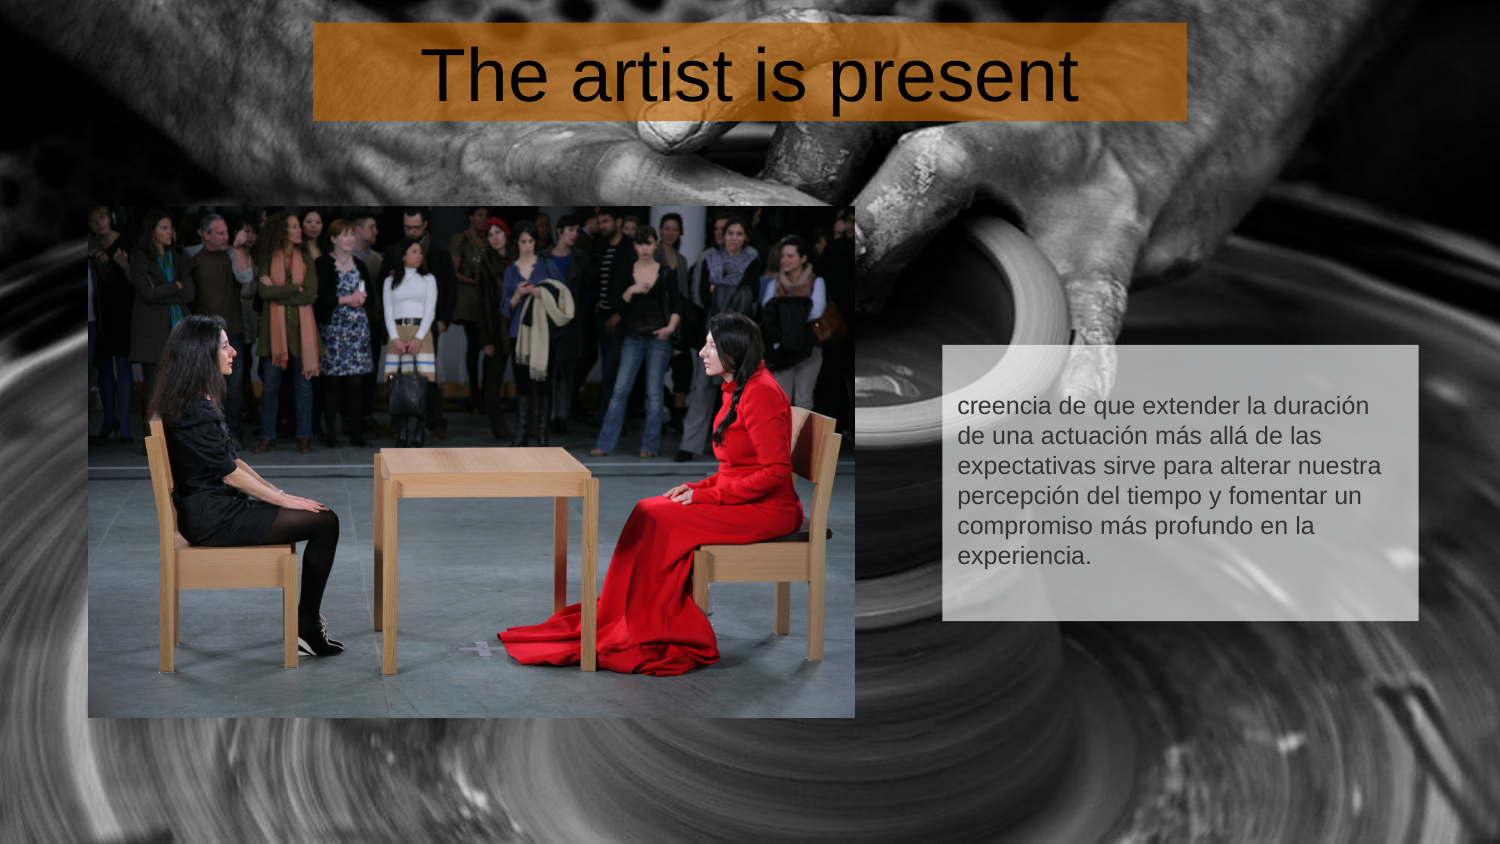

# The artist is present
creencia de que extender la duración de una actuación más allá de las expectativas sirve para alterar nuestra percepción del tiempo y fomentar un compromiso más profundo en la experiencia.